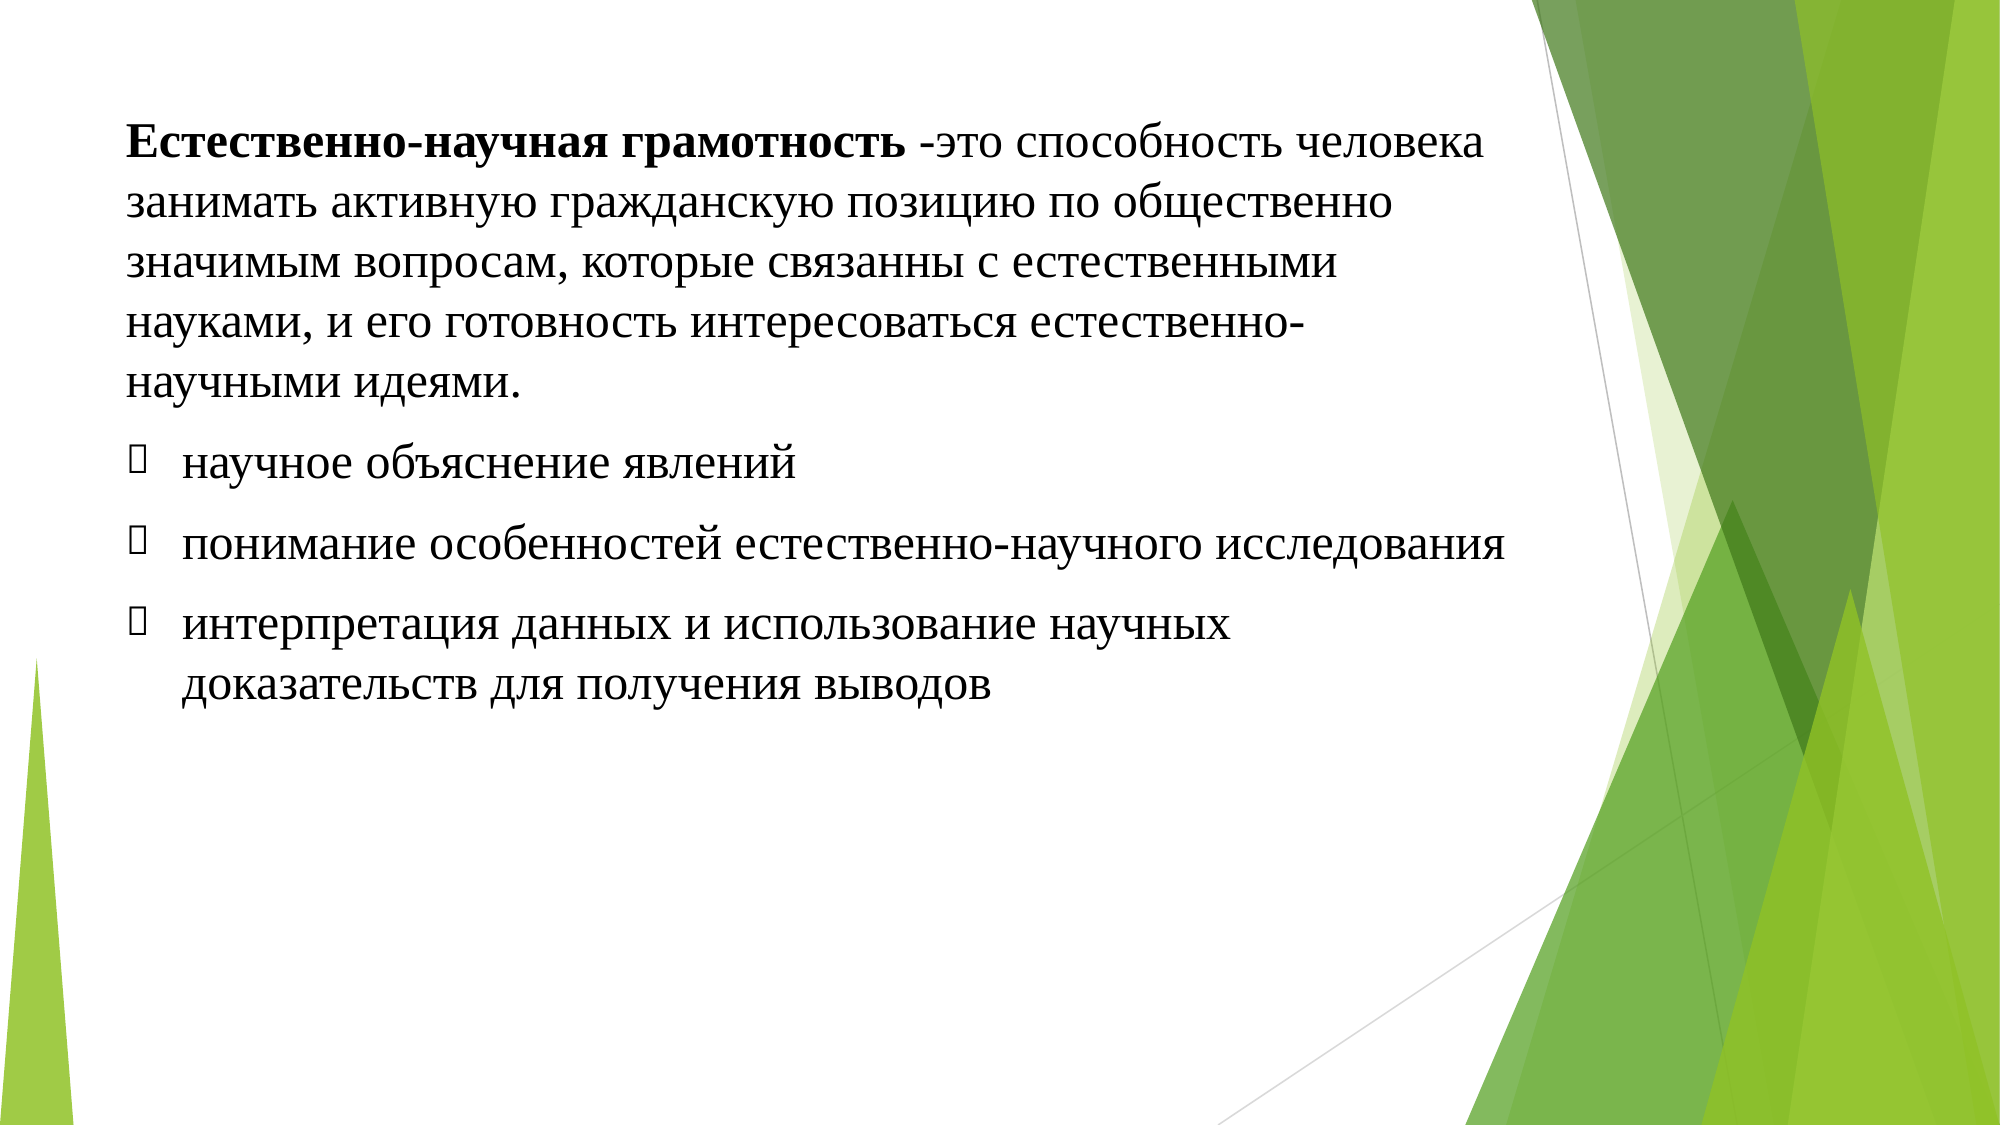

#
Естественно-научная грамотность -это способность человека занимать активную гражданскую позицию по общественно значимым вопросам, которые связанны с естественными науками, и его готовность интересоваться естественно-научными идеями.
научное объяснение явлений
понимание особенностей естественно-научного исследования
интерпретация данных и использование научных доказательств для получения выводов